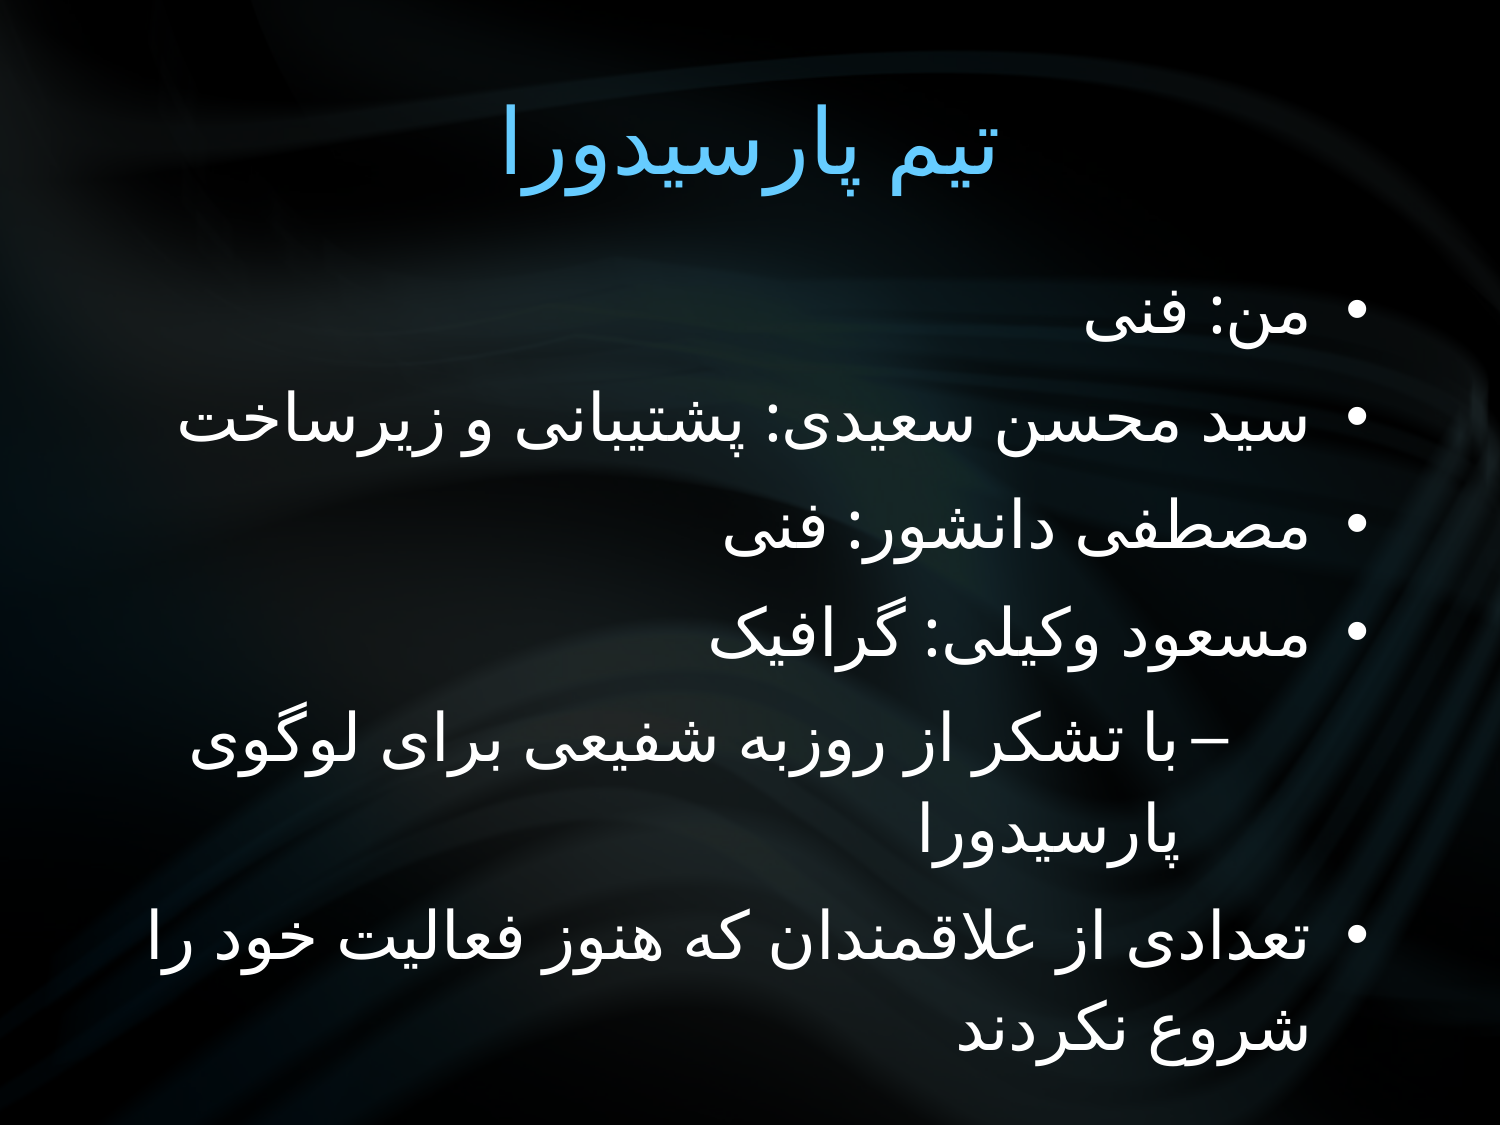

# تیم پارسیدورا
من: فنی
سید محسن سعیدی: پشتیبانی و زیرساخت
مصطفی دانشور: فنی
مسعود وکیلی: گرافیک
با تشکر از روزبه شفیعی برای لوگوی پارسیدورا
تعدادی از علاقمندان که هنوز فعالیت خود را شروع نکردند